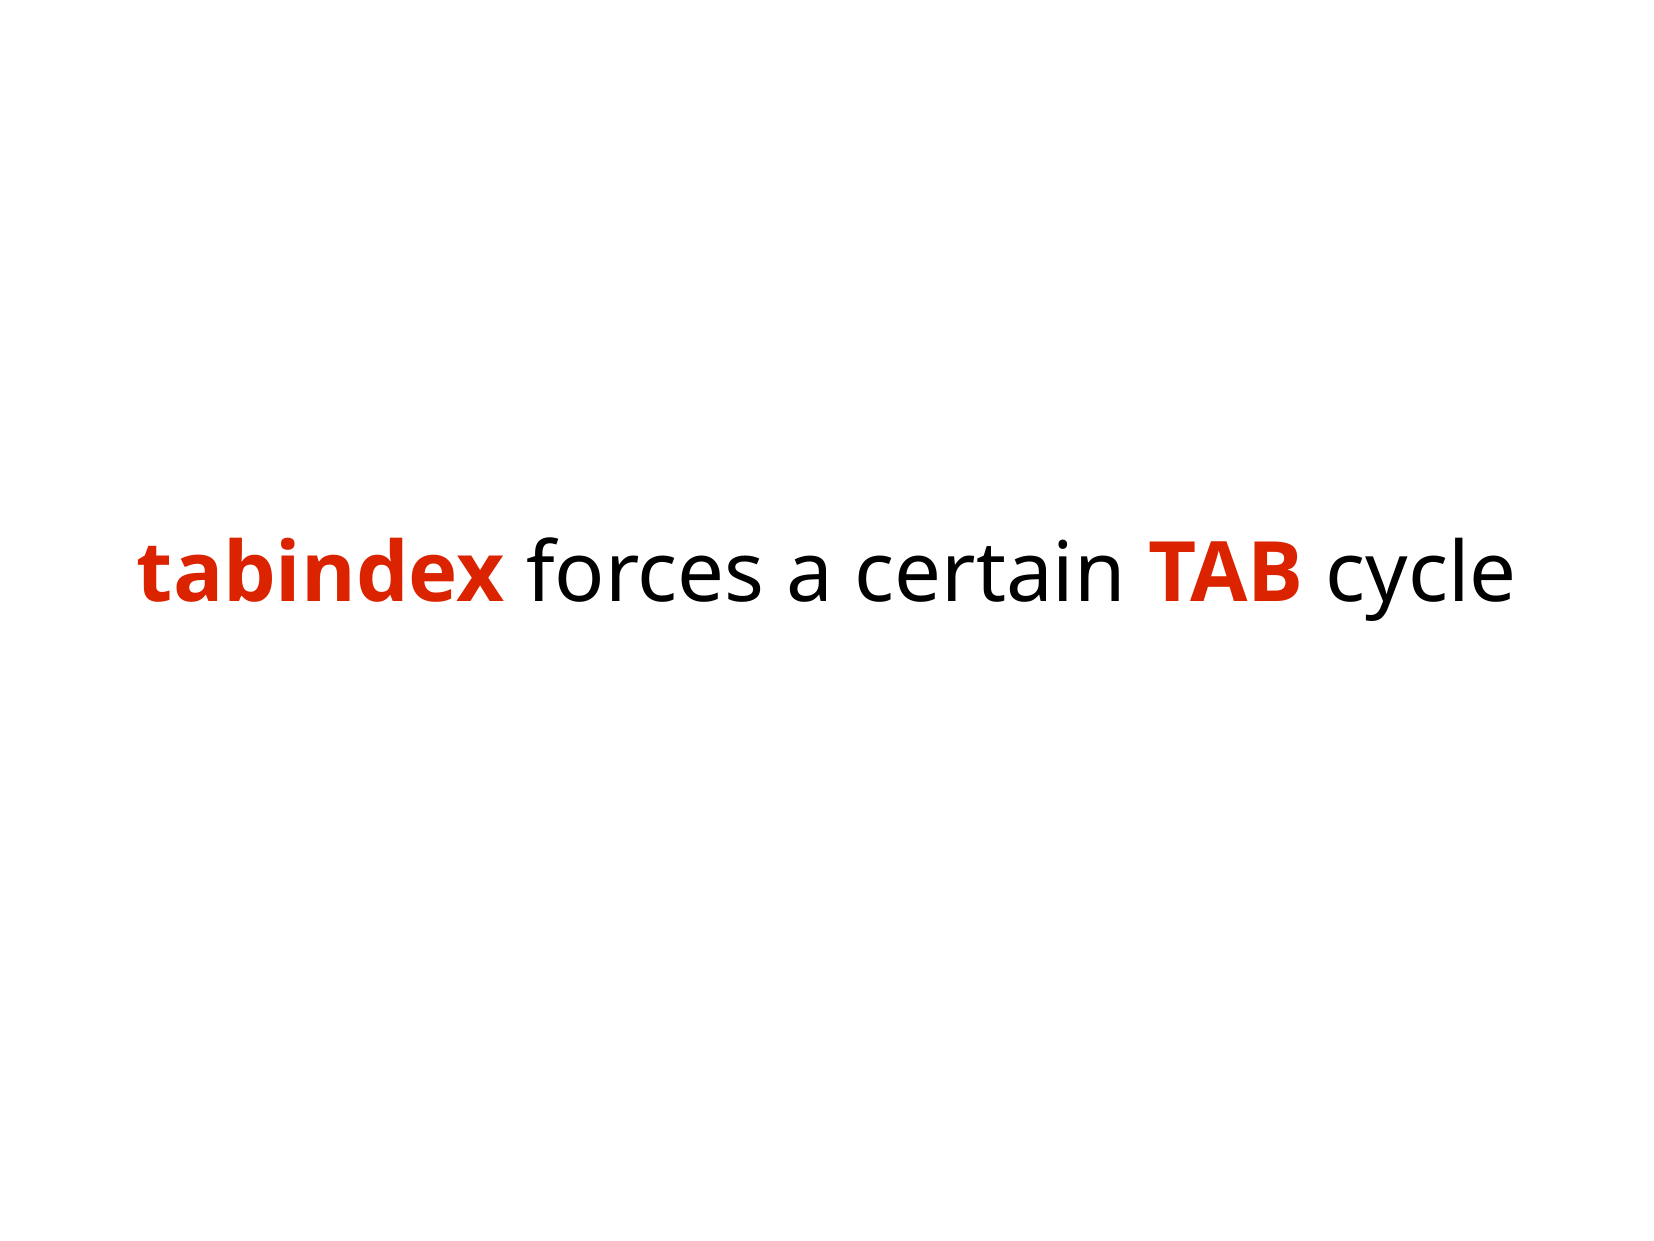

# tabindex forces a certain TAB cycle